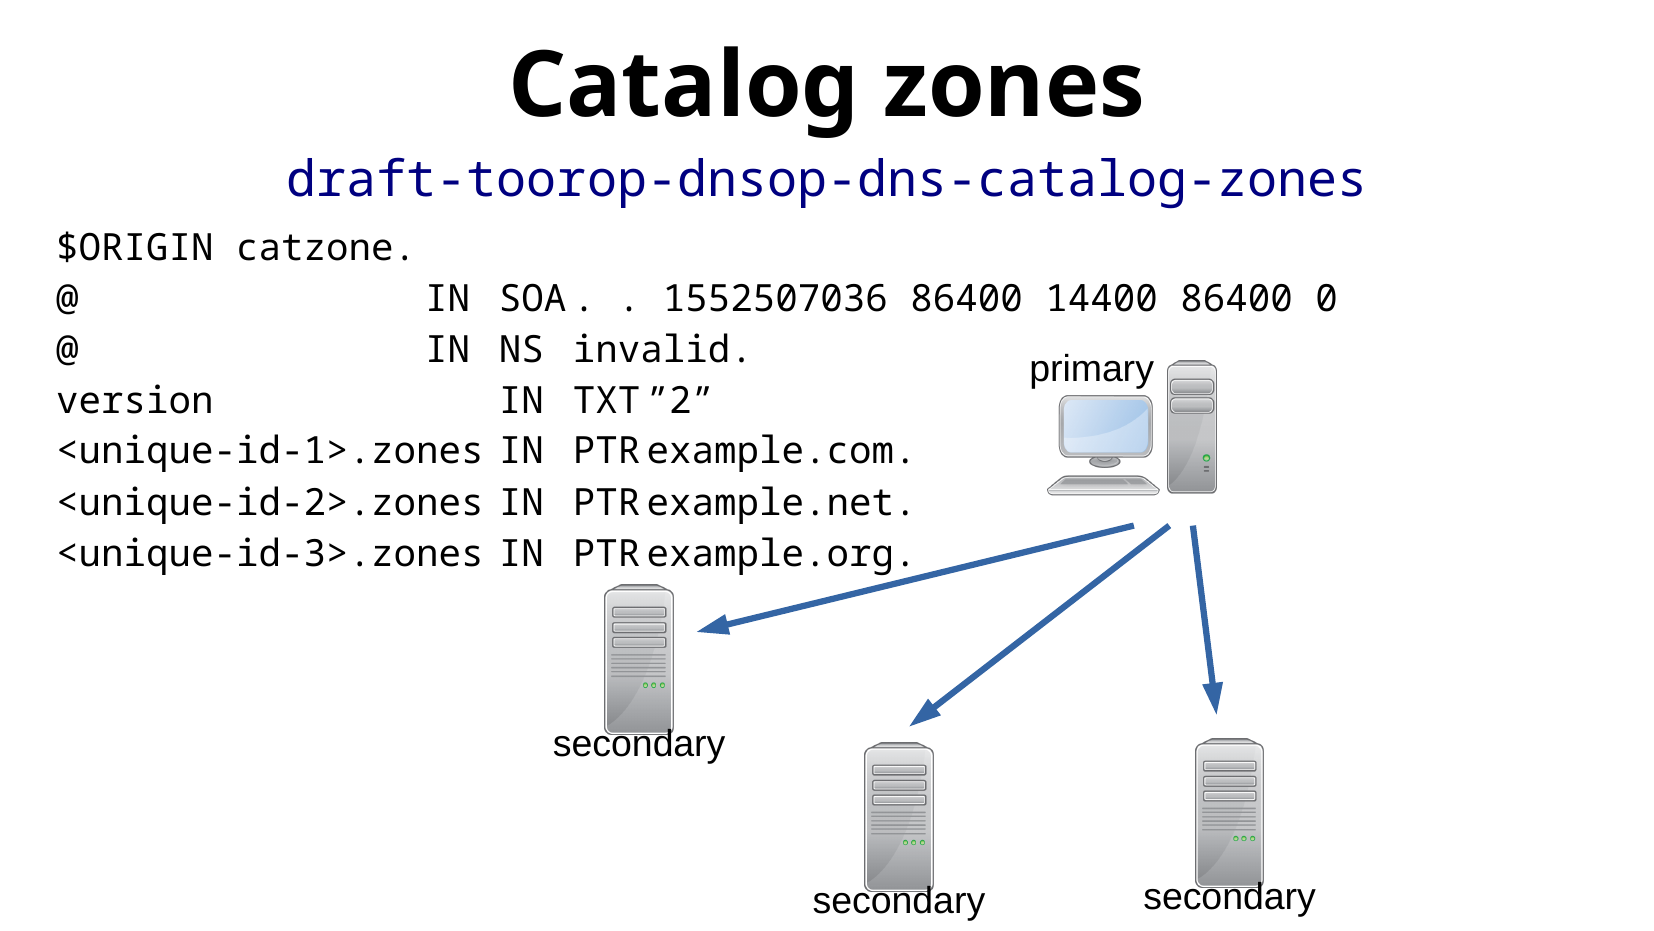

# Catalog zones draft-toorop-dnsop-dns-catalog-zones
$ORIGIN catzone.
@					IN	SOA	. . 1552507036 86400 14400 86400 0
@					IN	NS	invalid.
version				IN	TXT	”2”
<unique-id-1>.zones	IN	PTR	example.com.
<unique-id-2>.zones	IN	PTR	example.net.
<unique-id-3>.zones	IN	PTR	example.org.
primary
secondary
secondary
secondary